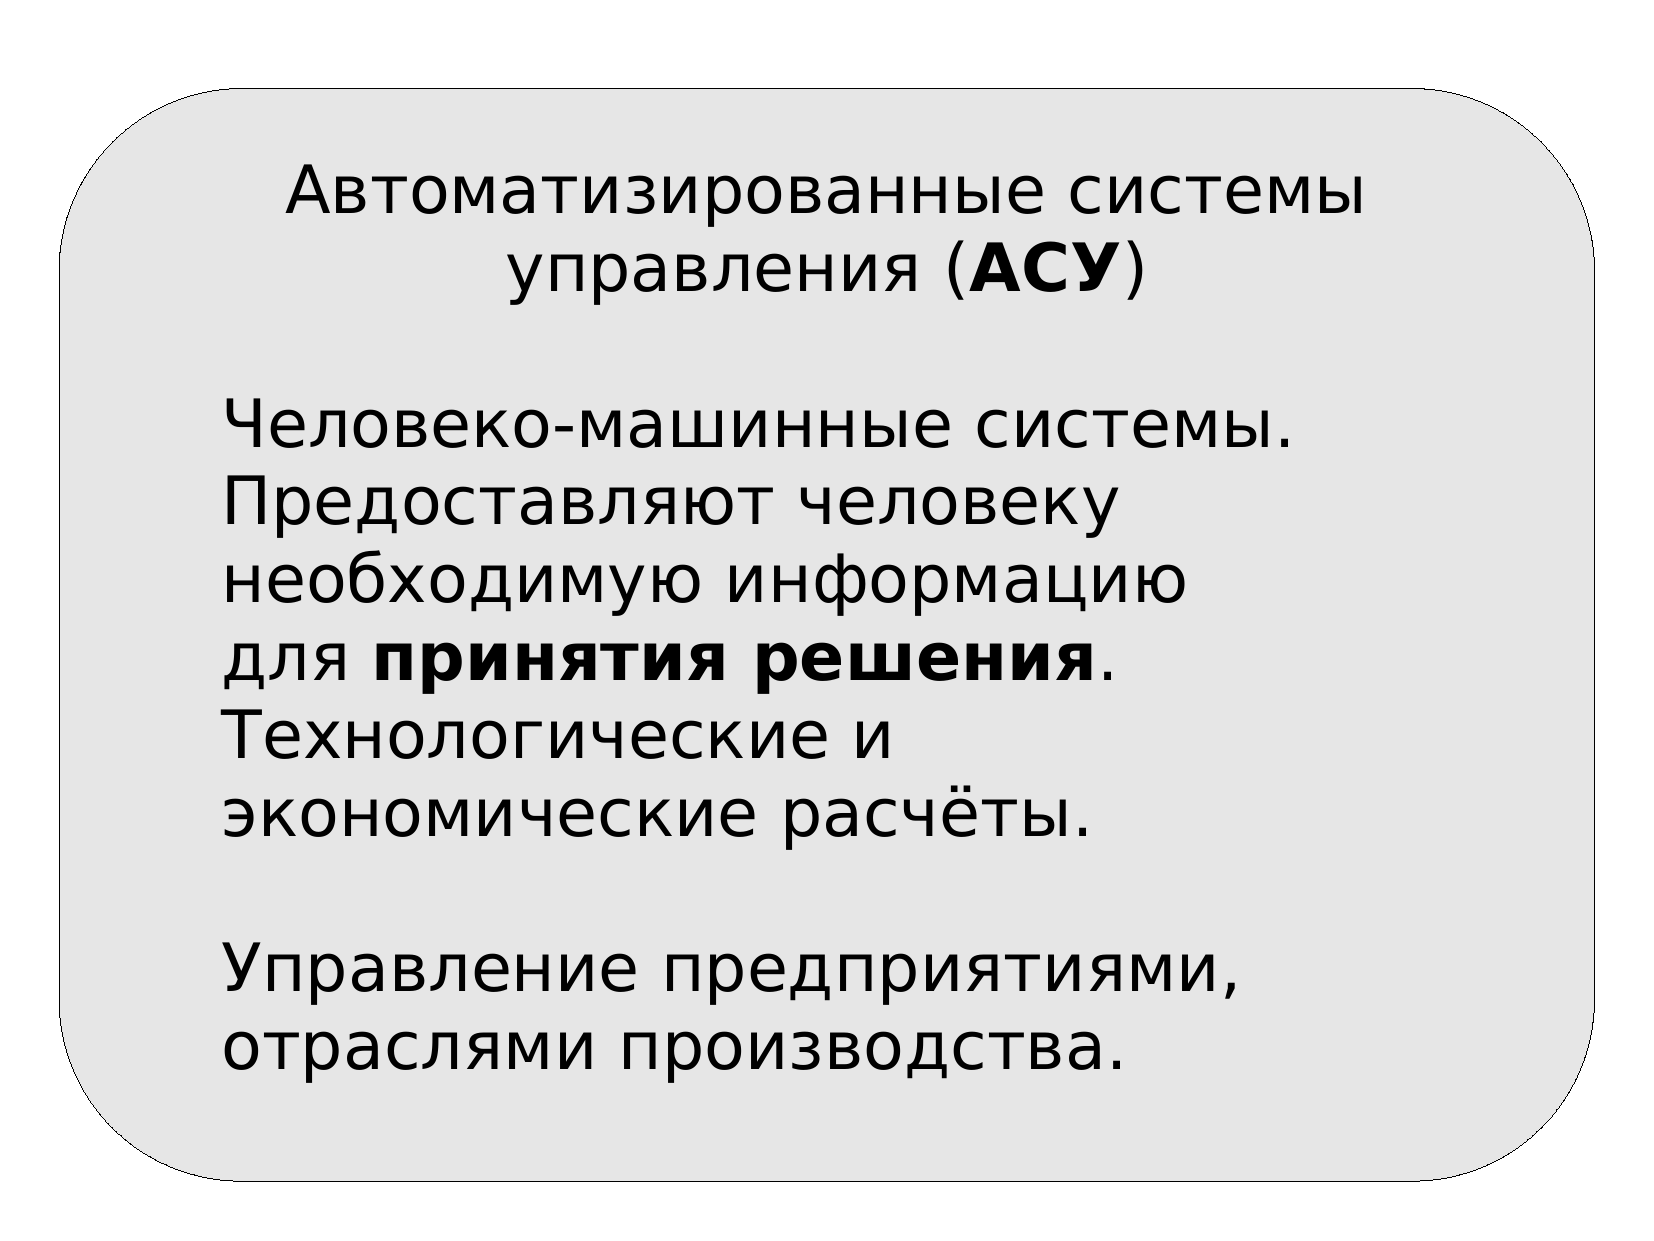

Автоматизированные системы управления (АСУ)
Человеко-машинные системы.
Предоставляют человеку необходимую информацию
для принятия решения.
Технологические и экономические расчёты.
Управление предприятиями,
отраслями производства.